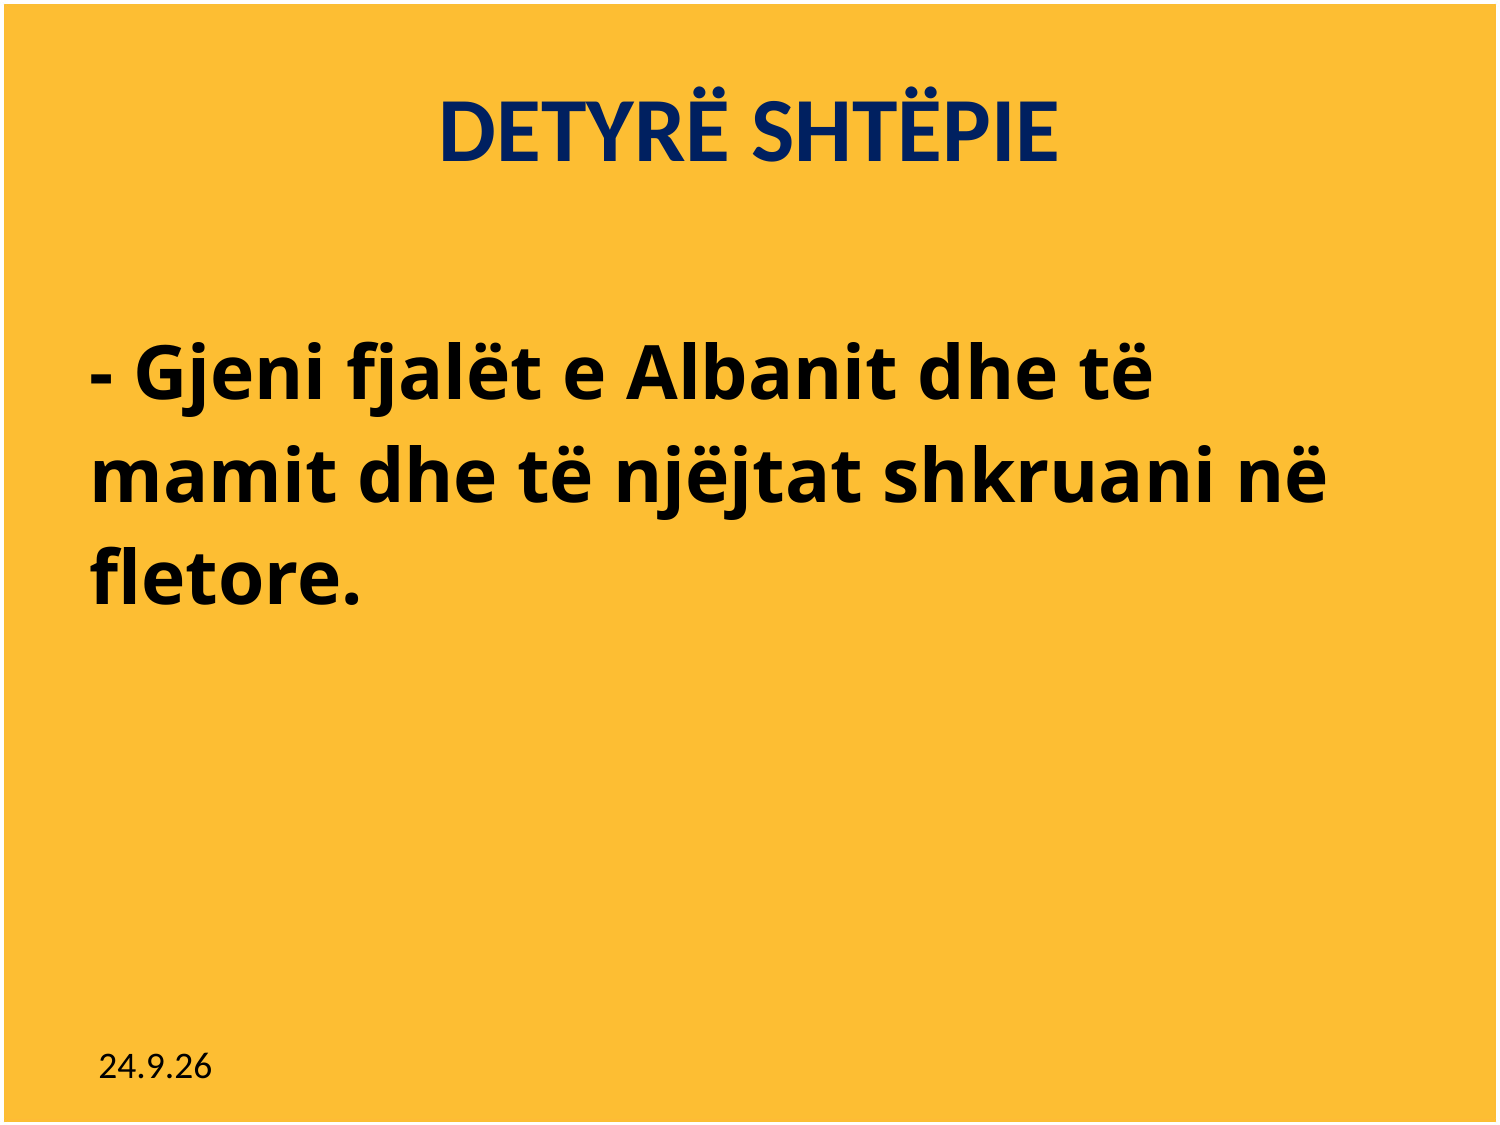

# DETYRË SHTËPIE
- Gjeni fjalët e Albanit dhe të mamit dhe të njëjtat shkruani në fletore.